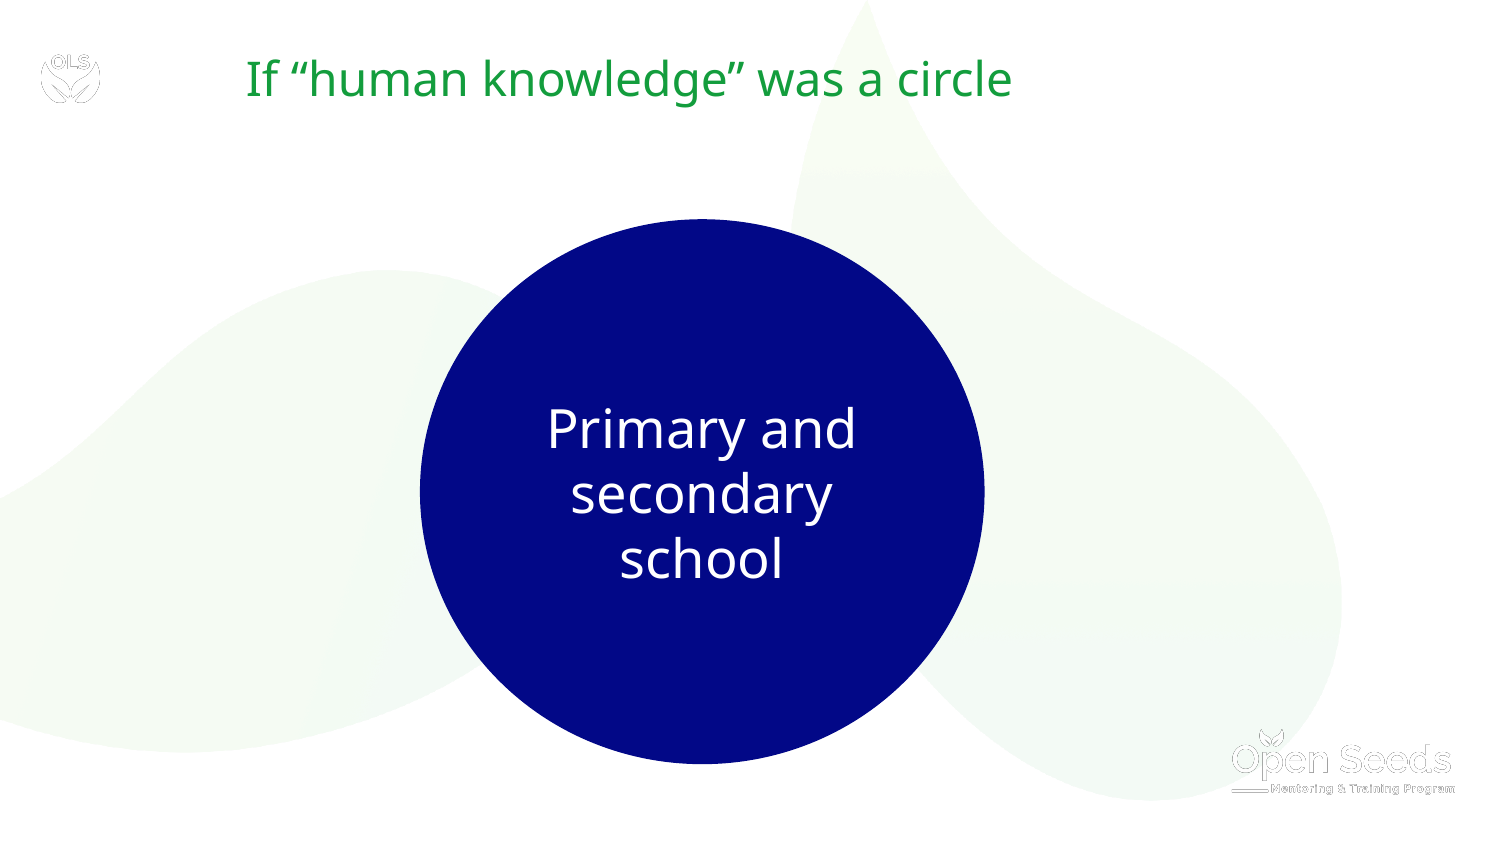

# If “human knowledge” was a circle
Primary and secondary school